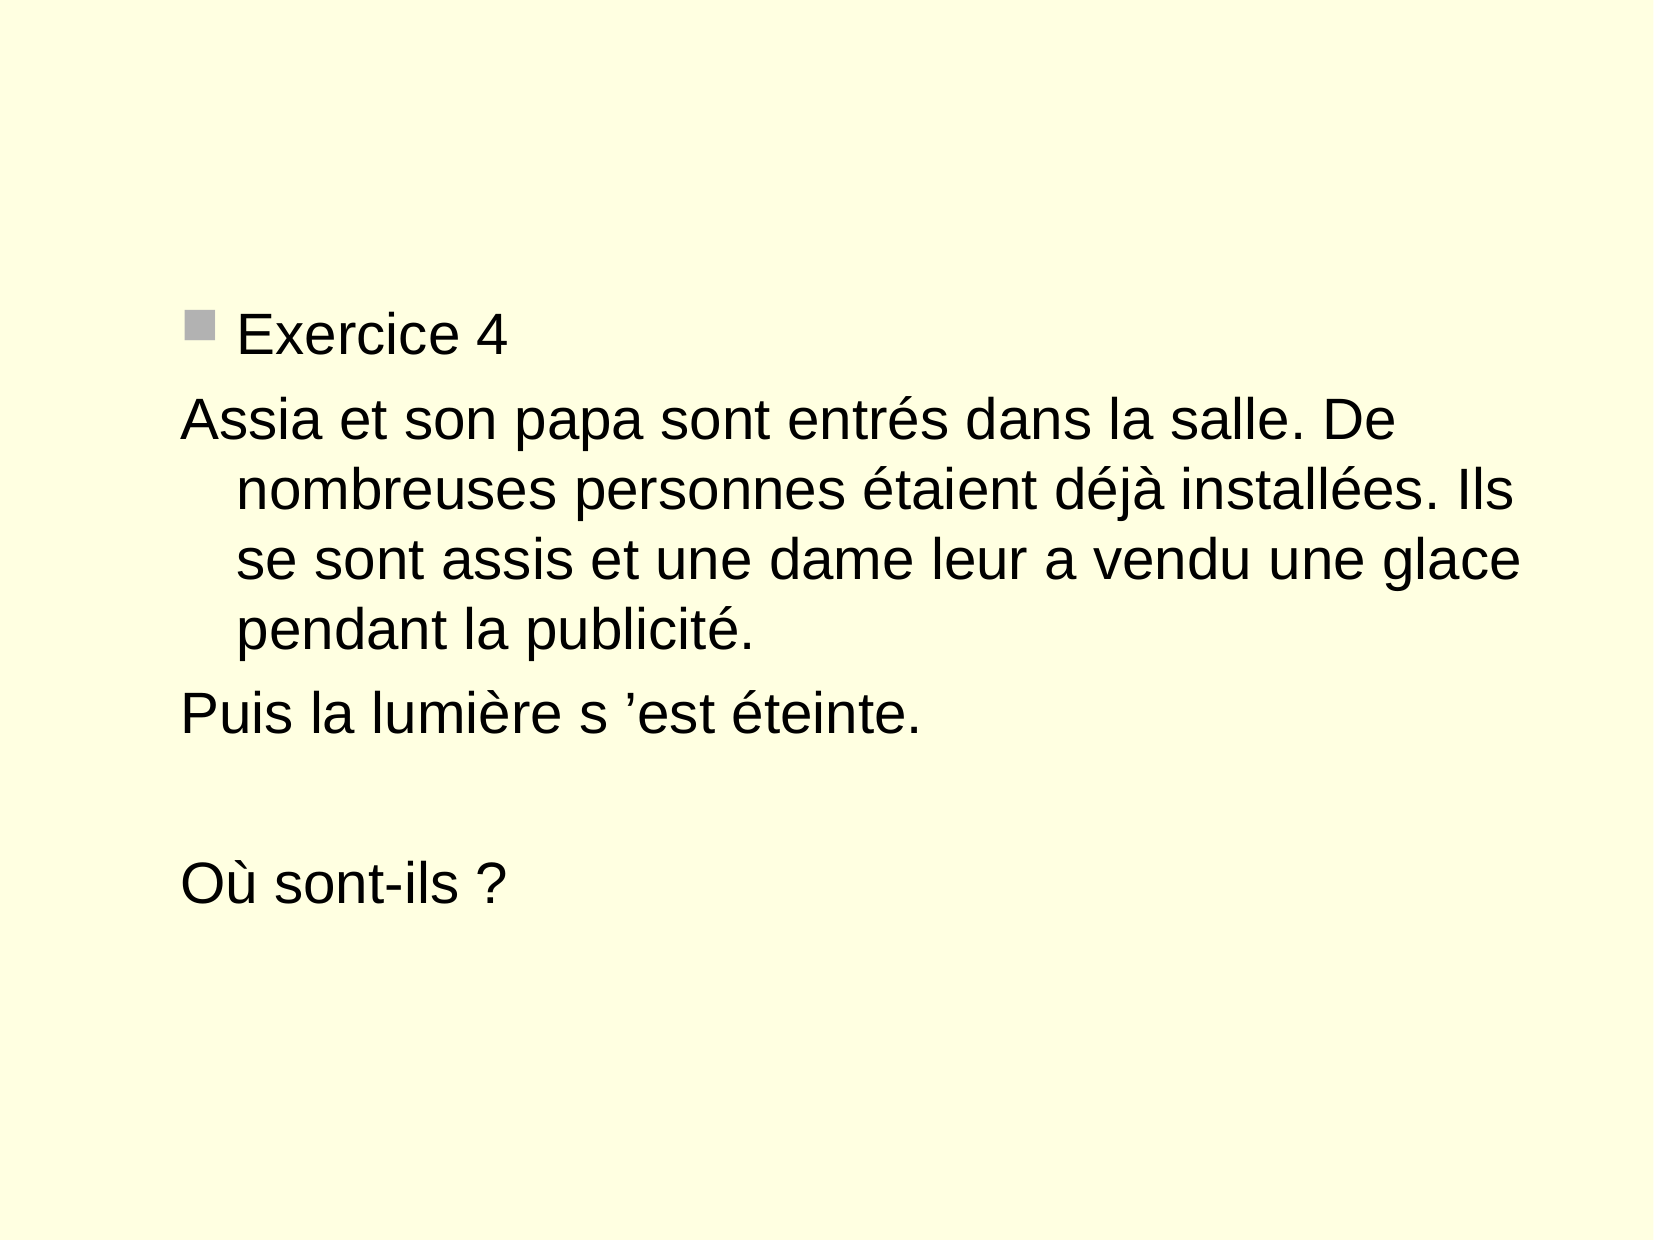

#
Exercice 4
Assia et son papa sont entrés dans la salle. De nombreuses personnes étaient déjà installées. Ils se sont assis et une dame leur a vendu une glace pendant la publicité.
Puis la lumière s ’est éteinte.
Où sont-ils ?